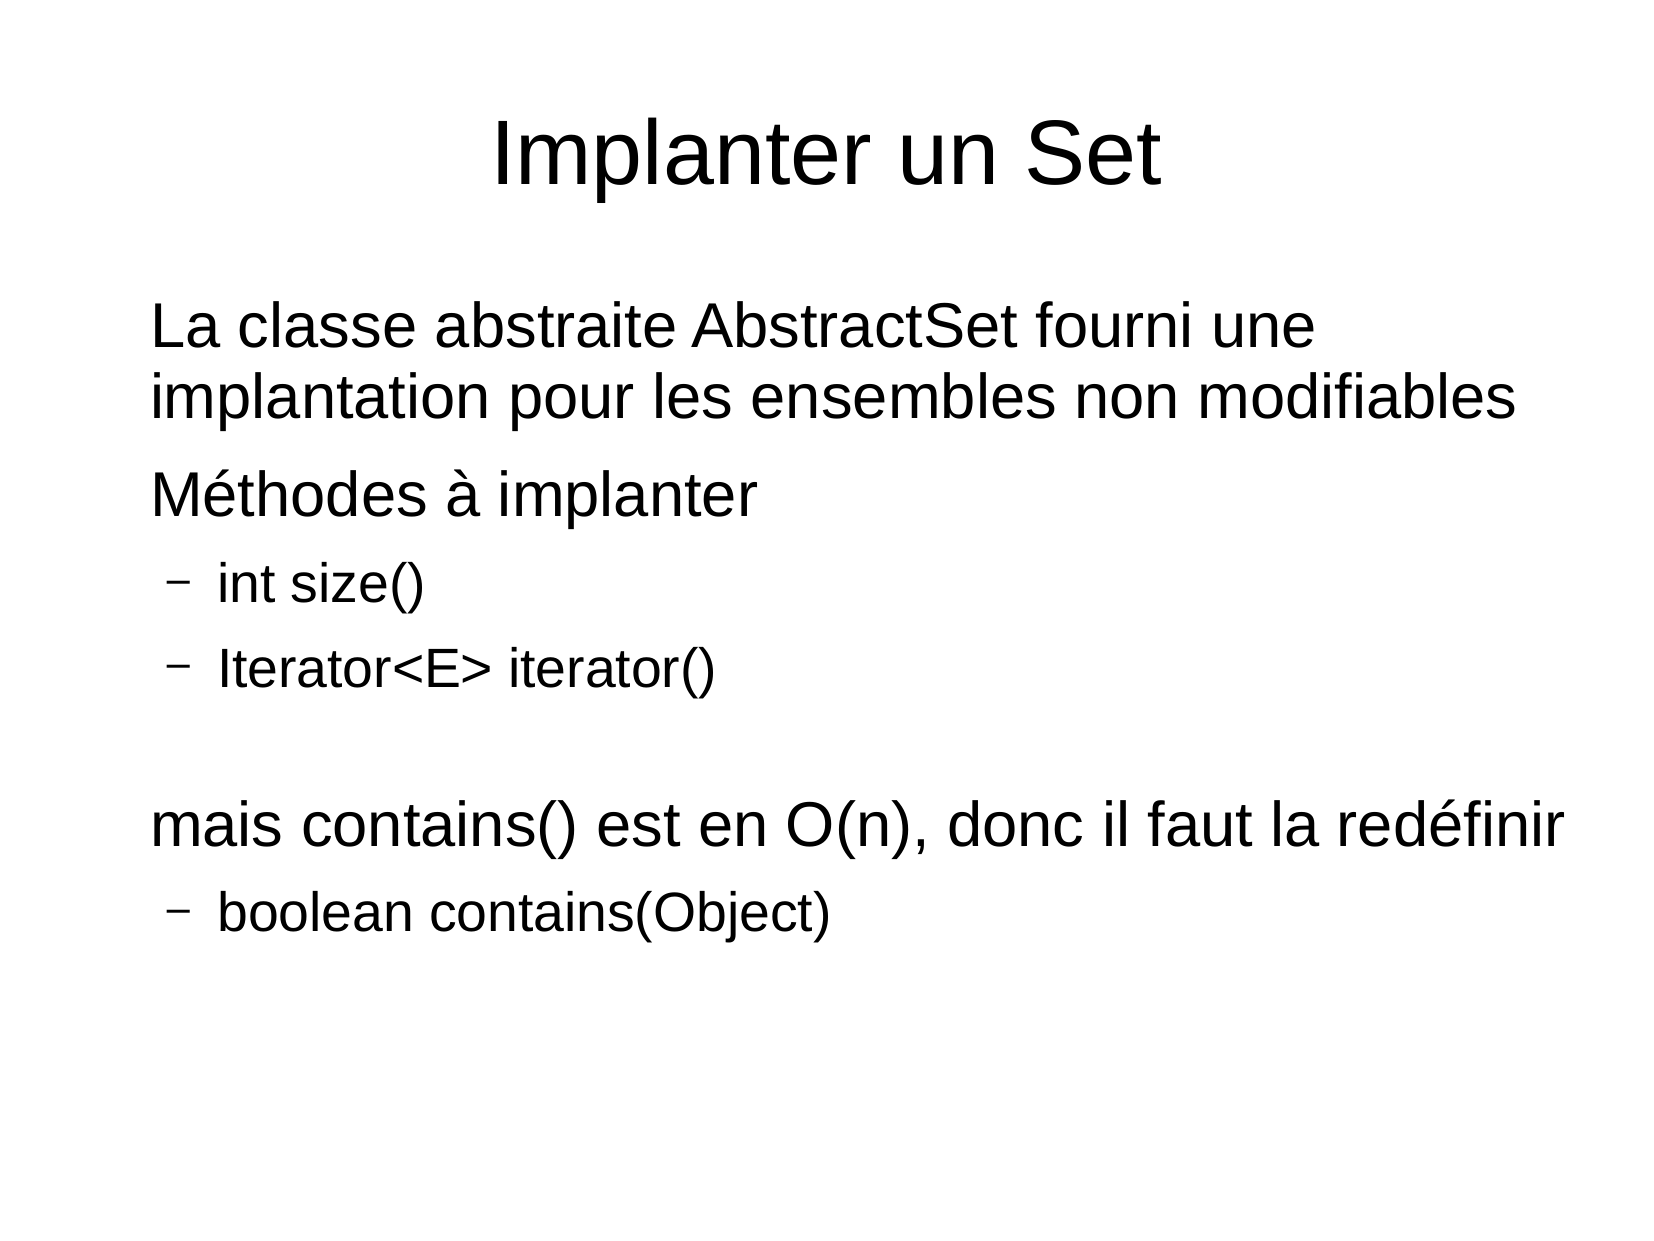

# Implanter un Set
La classe abstraite AbstractSet fourni une implantation pour les ensembles non modifiables
Méthodes à implanter
int size()
Iterator<E> iterator()
mais contains() est en O(n), donc il faut la redéfinir
boolean contains(Object)